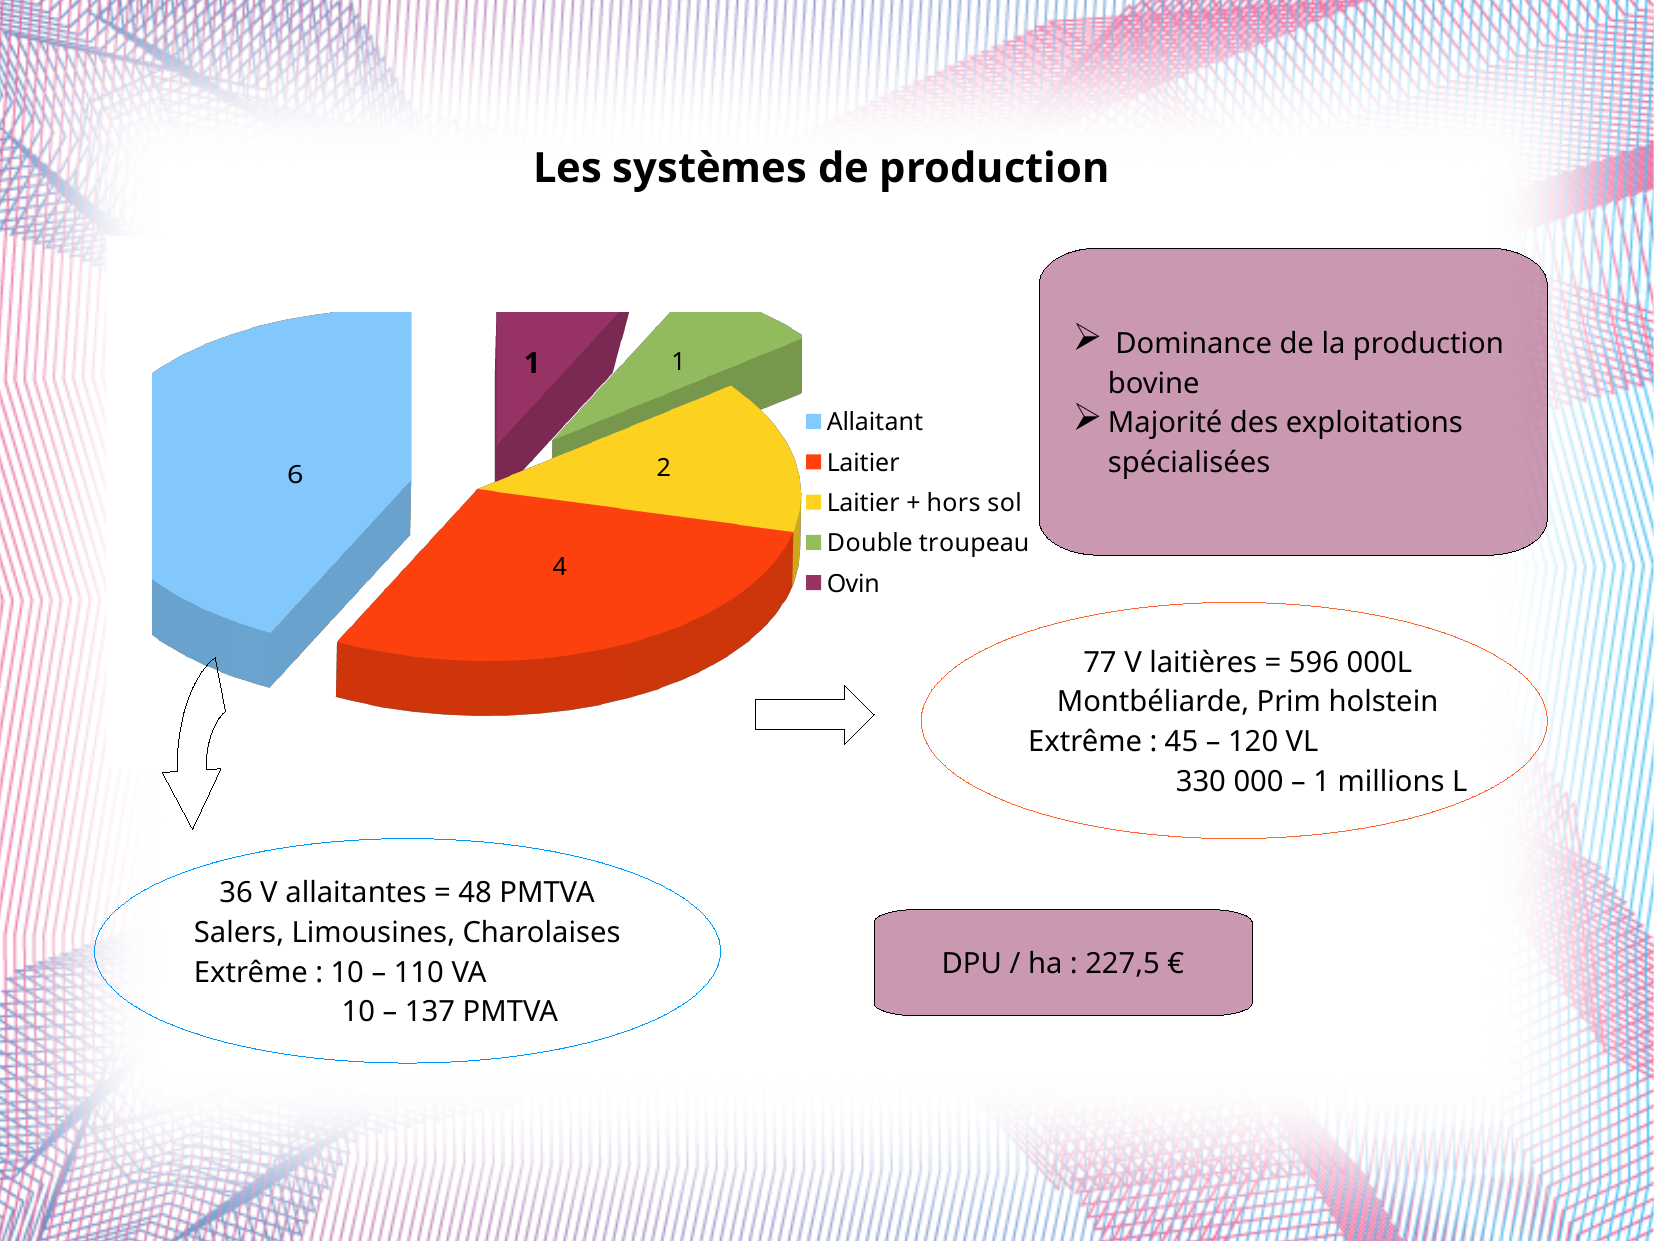

Les systèmes de production
[unsupported chart]
 Dominance de la production
bovine
Majorité des exploitations
spécialisées
77 V laitières = 596 000L
Montbéliarde, Prim holstein
Extrême : 45 – 120 VL
		330 000 – 1 millions L
36 V allaitantes = 48 PMTVA
Salers, Limousines, Charolaises
Extrême : 10 – 110 VA
		10 – 137 PMTVA
DPU / ha : 227,5 €